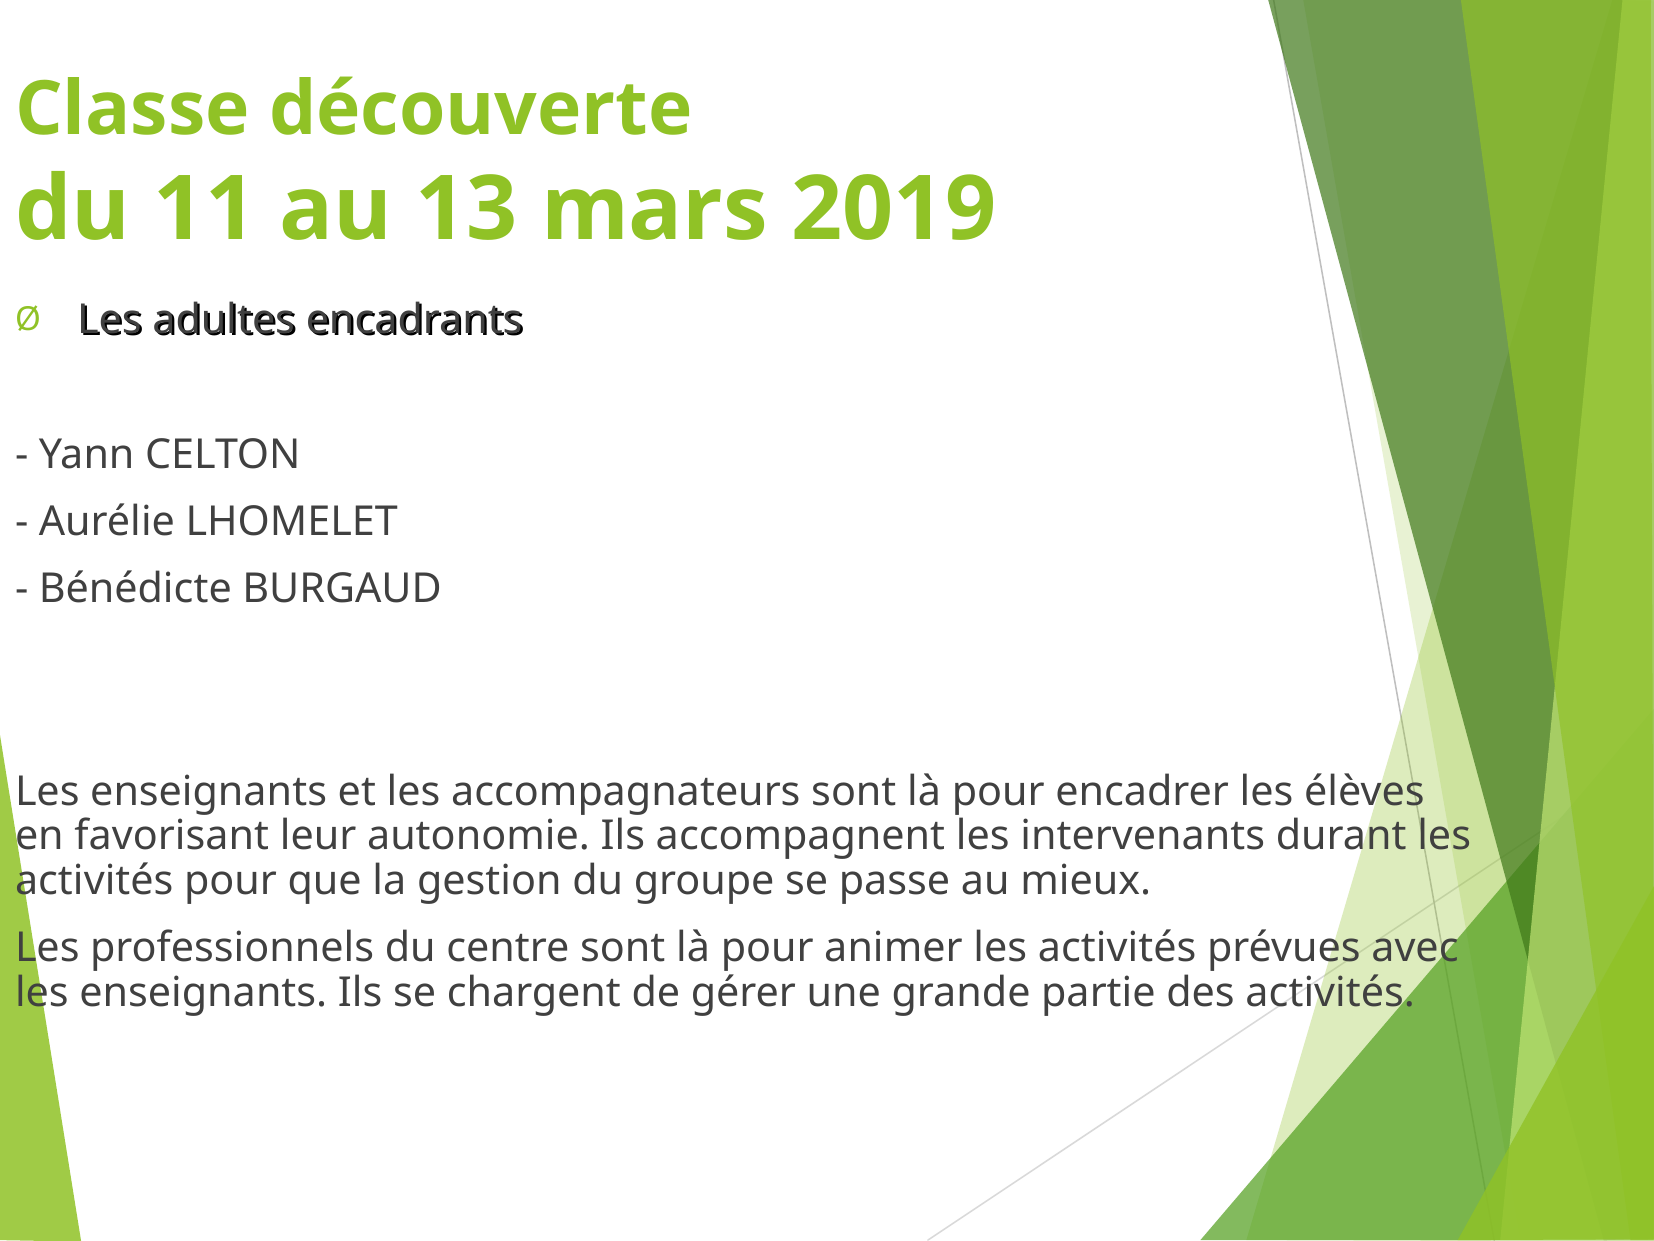

# Classe découverte du 11 au 13 mars 2019
Les adultes encadrants
- Yann CELTON
- Aurélie LHOMELET
- Bénédicte BURGAUD
Les enseignants et les accompagnateurs sont là pour encadrer les élèves en favorisant leur autonomie. Ils accompagnent les intervenants durant les activités pour que la gestion du groupe se passe au mieux.
Les professionnels du centre sont là pour animer les activités prévues avec les enseignants. Ils se chargent de gérer une grande partie des activités.